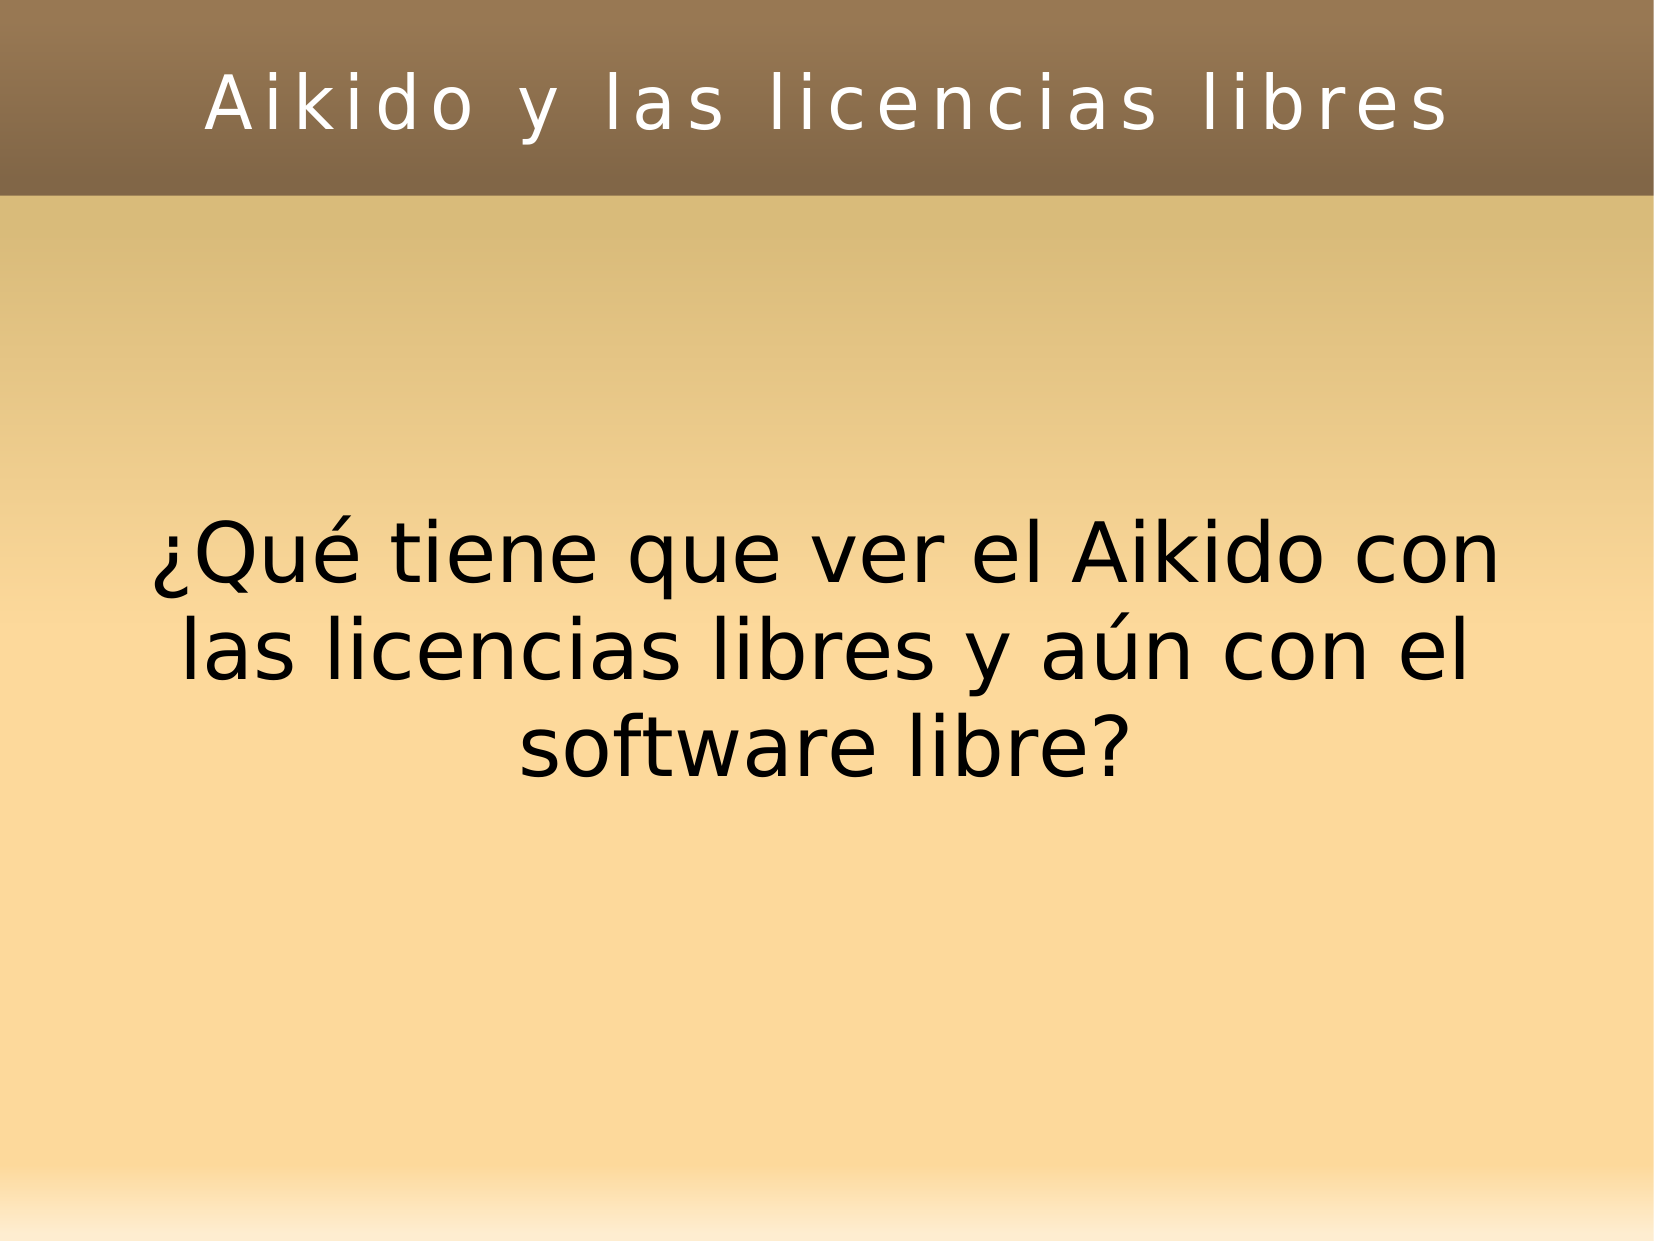

# Aikido y las licencias libres
¿Qué tiene que ver el Aikido con las licencias libres y aún con el software libre?